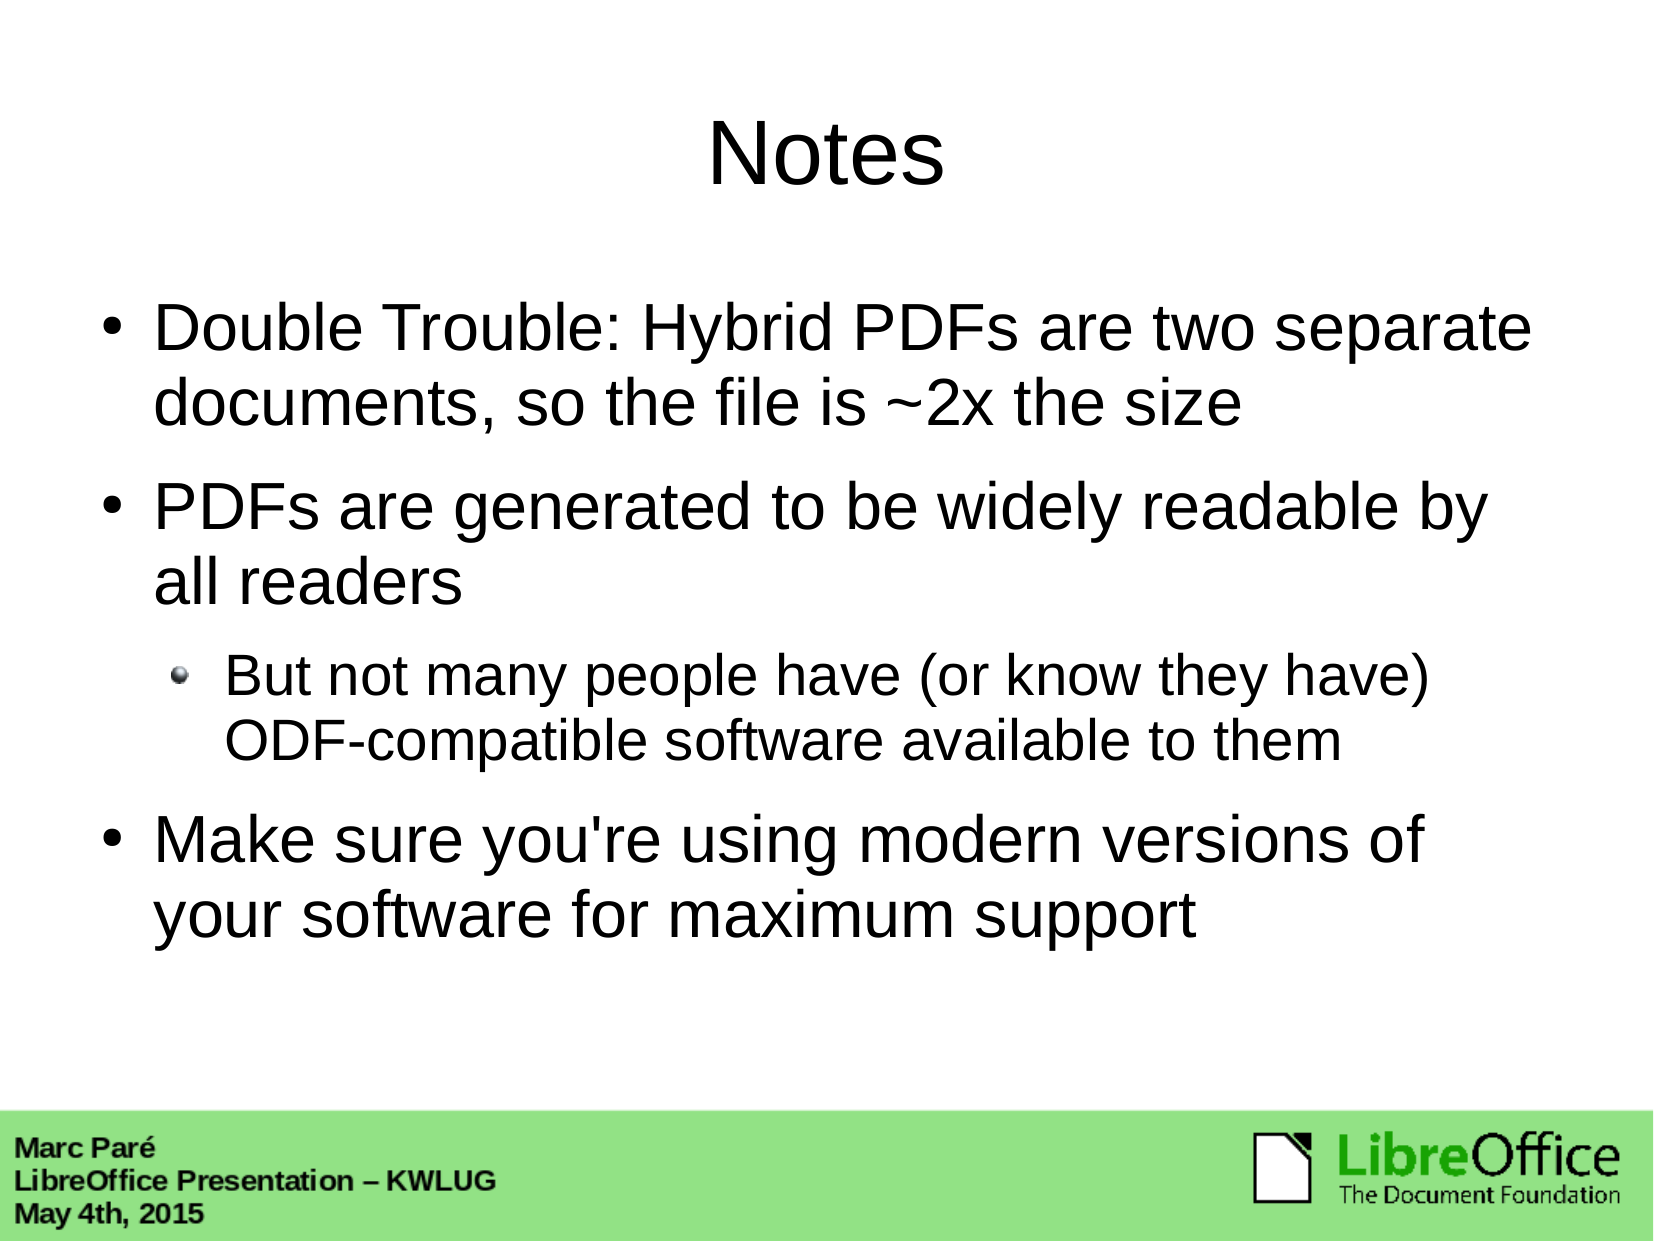

# Notes
Double Trouble: Hybrid PDFs are two separate documents, so the file is ~2x the size
PDFs are generated to be widely readable by all readers
But not many people have (or know they have) ODF-compatible software available to them
Make sure you're using modern versions of your software for maximum support